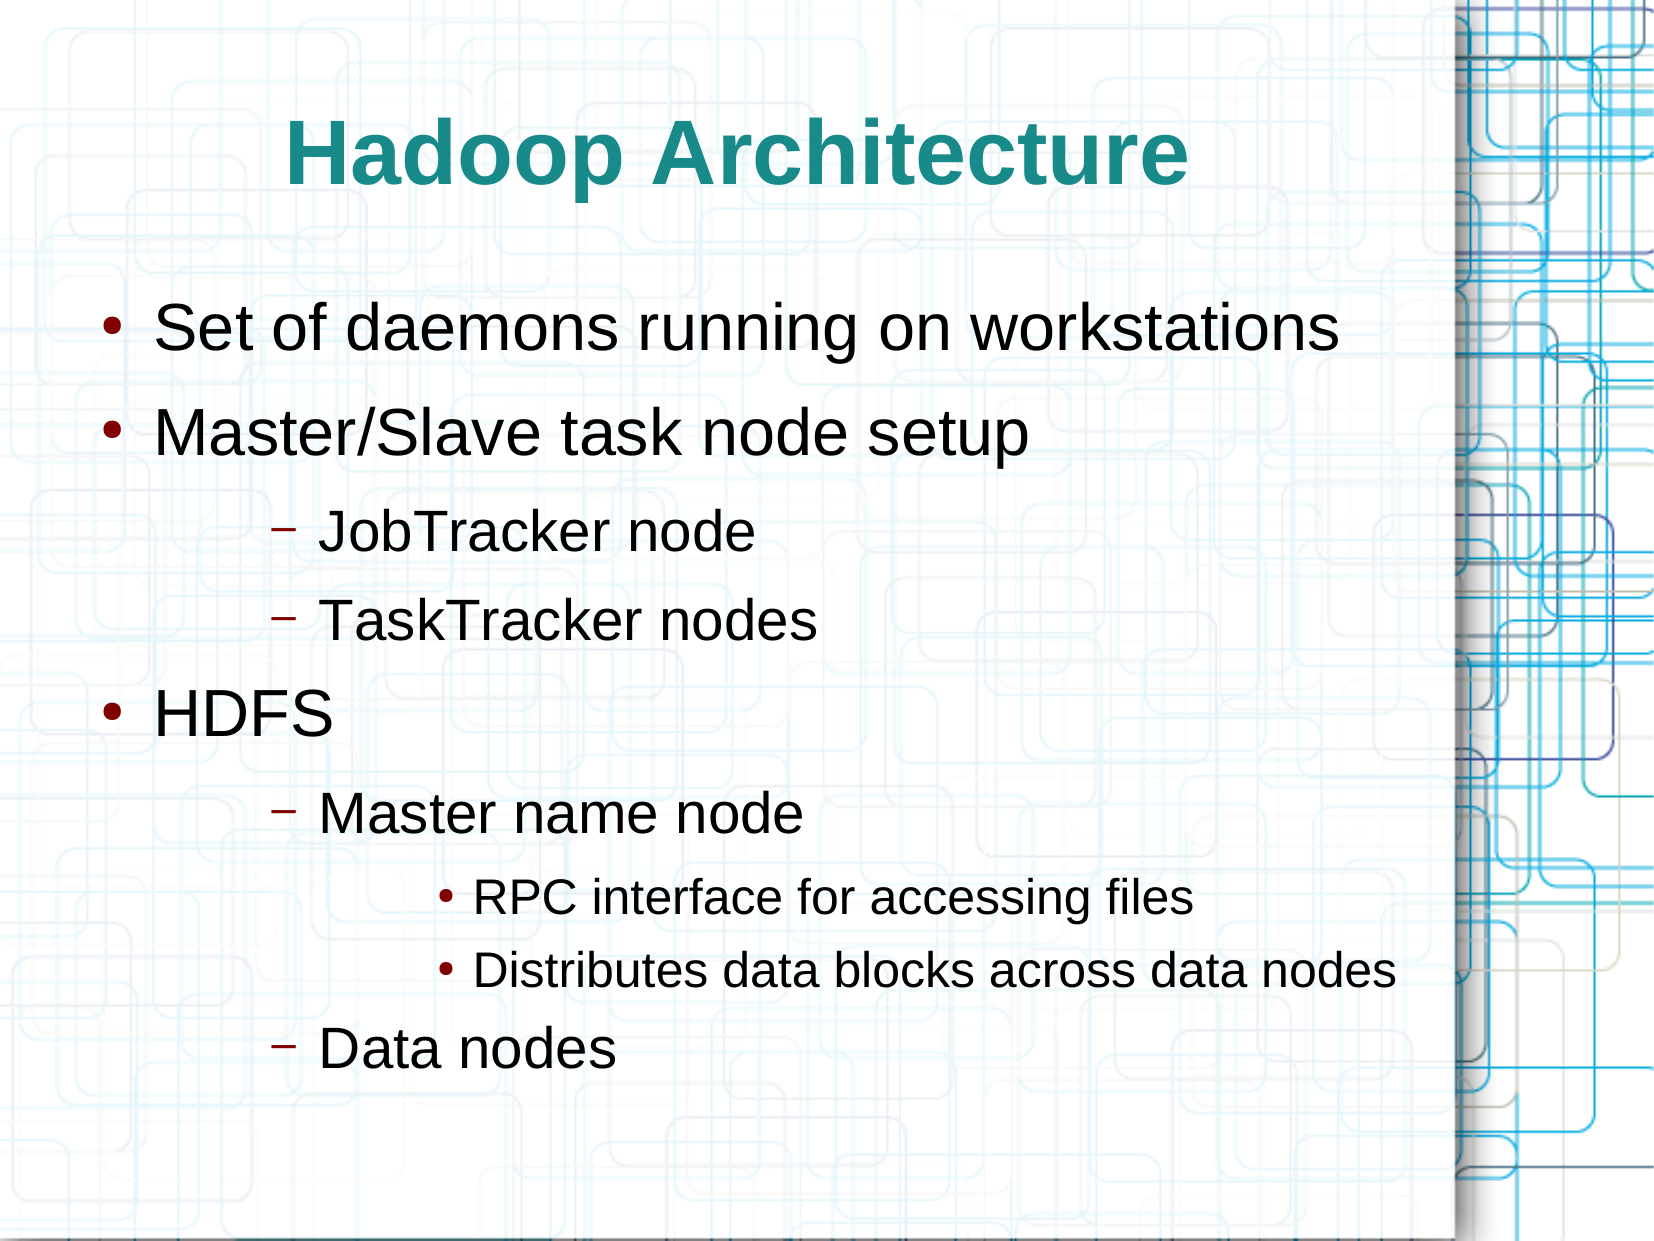

# Hadoop Architecture
Set of daemons running on workstations
Master/Slave task node setup
JobTracker node
TaskTracker nodes
HDFS
Master name node
RPC interface for accessing files
Distributes data blocks across data nodes
Data nodes